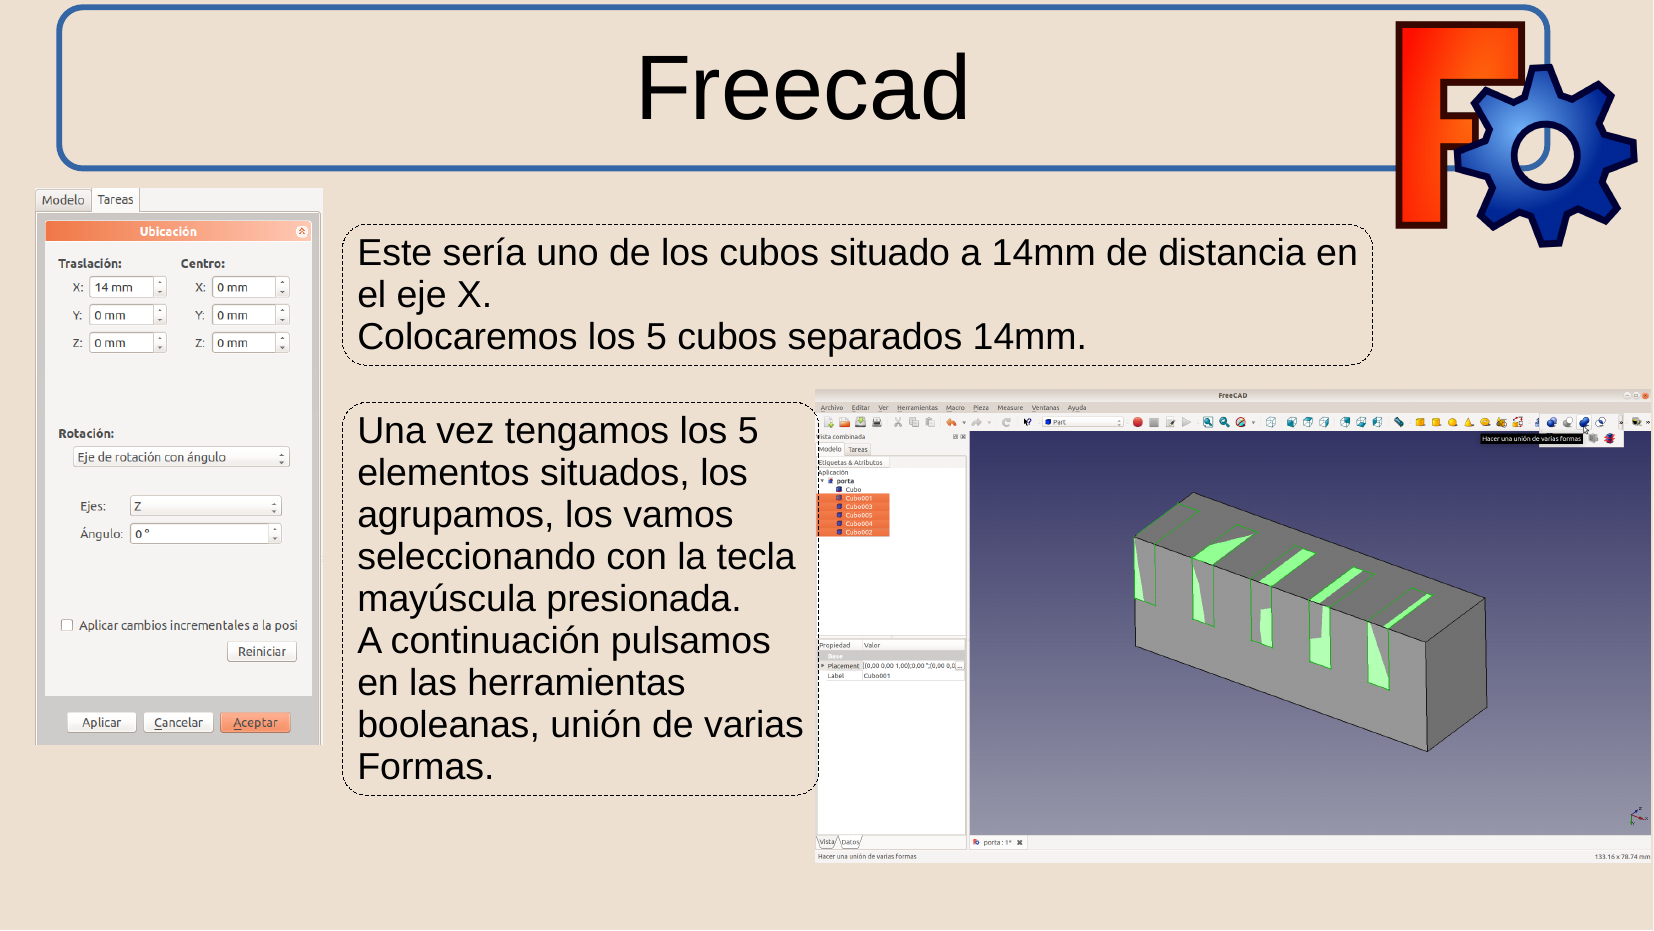

# Freecad
Este sería uno de los cubos situado a 14mm de distancia en
el eje X.
Colocaremos los 5 cubos separados 14mm.
Una vez tengamos los 5
elementos situados, los
agrupamos, los vamos
seleccionando con la tecla
mayúscula presionada.
A continuación pulsamos
en las herramientas
booleanas, unión de varias
Formas.